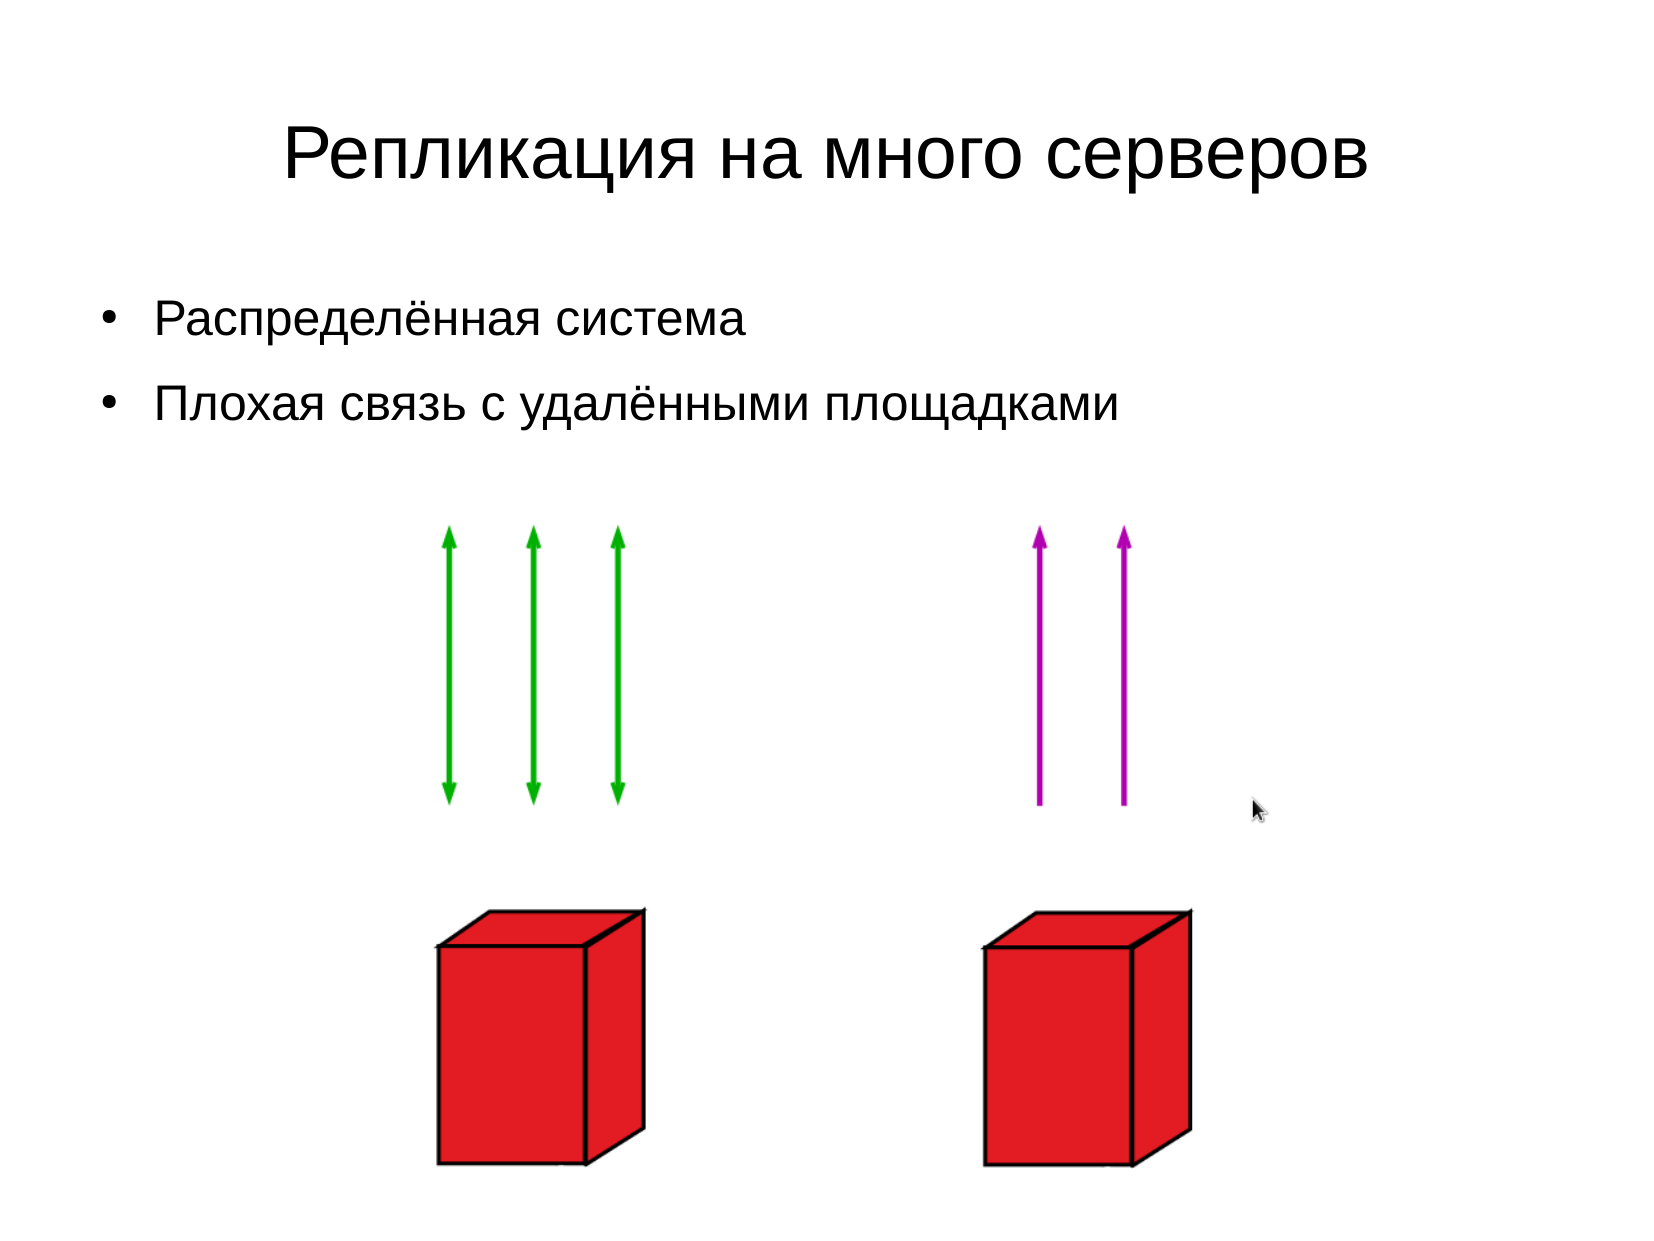

# Репликация на много серверов
Распределённая система
Плохая связь с удалёнными площадками